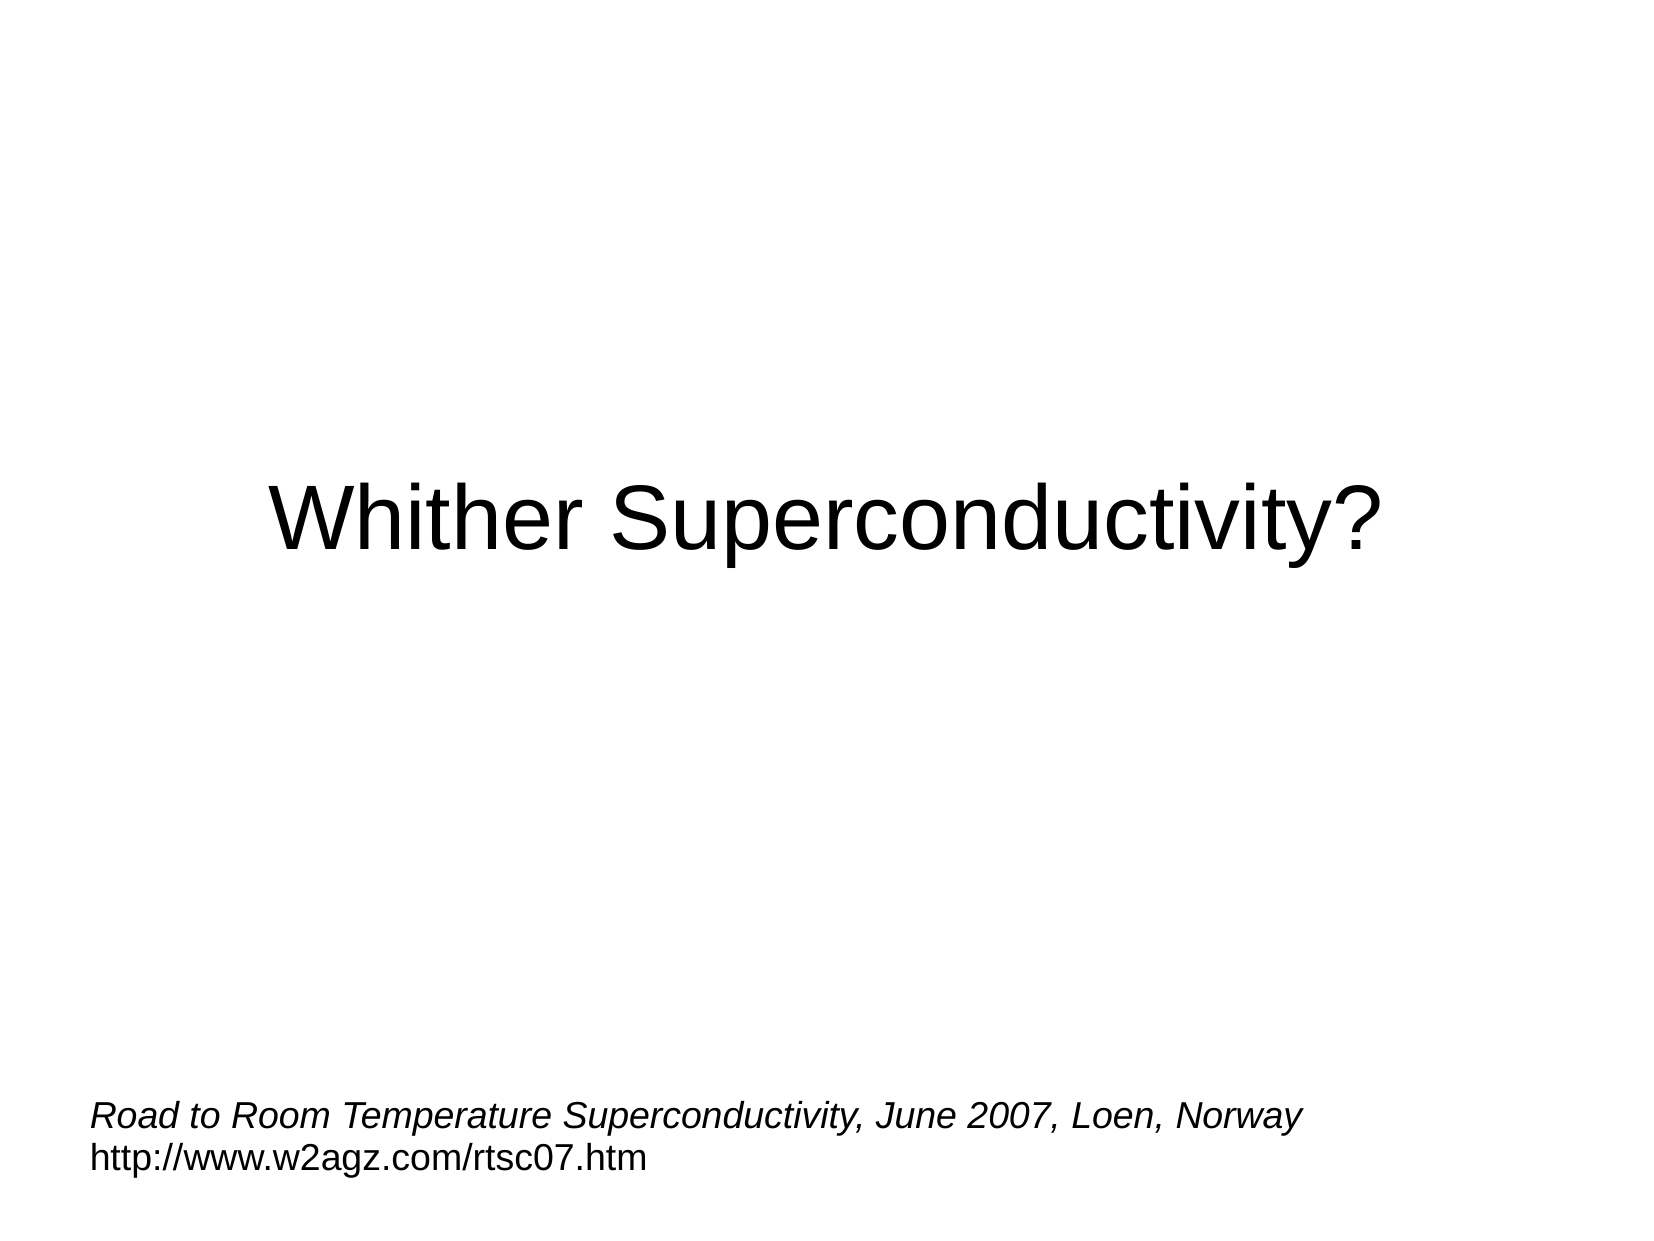

# Whither Superconductivity?
Road to Room Temperature Superconductivity, June 2007, Loen, Norway
http://www.w2agz.com/rtsc07.htm